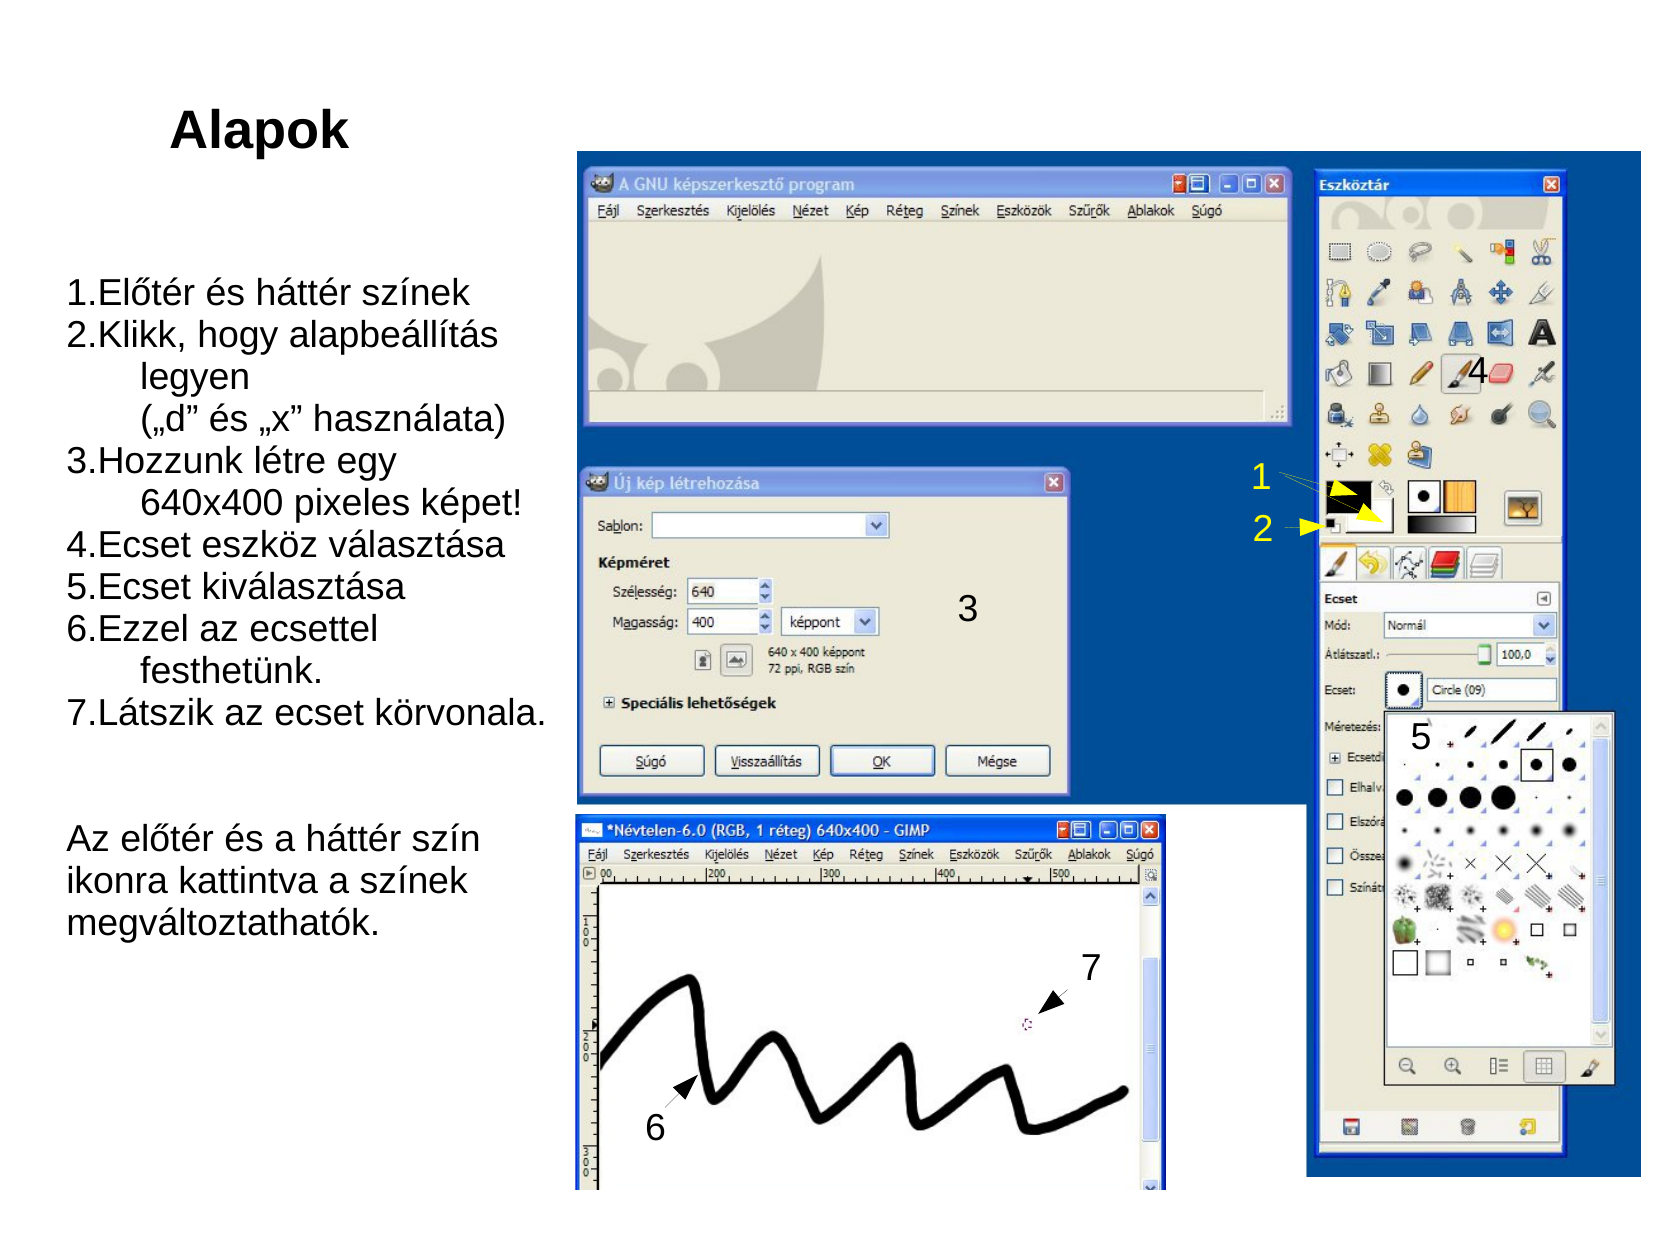

Alapok
Előtér és háttér színek
Klikk, hogy alapbeállítás
	legyen
	(„d” és „x” használata)
Hozzunk létre egy
	640x400 pixeles képet!
Ecset eszköz választása
Ecset kiválasztása
Ezzel az ecsettel
	festhetünk.
Látszik az ecset körvonala.
Az előtér és a háttér szín
ikonra kattintva a színek
megváltoztathatók.
4
1
2
3
5
7
6